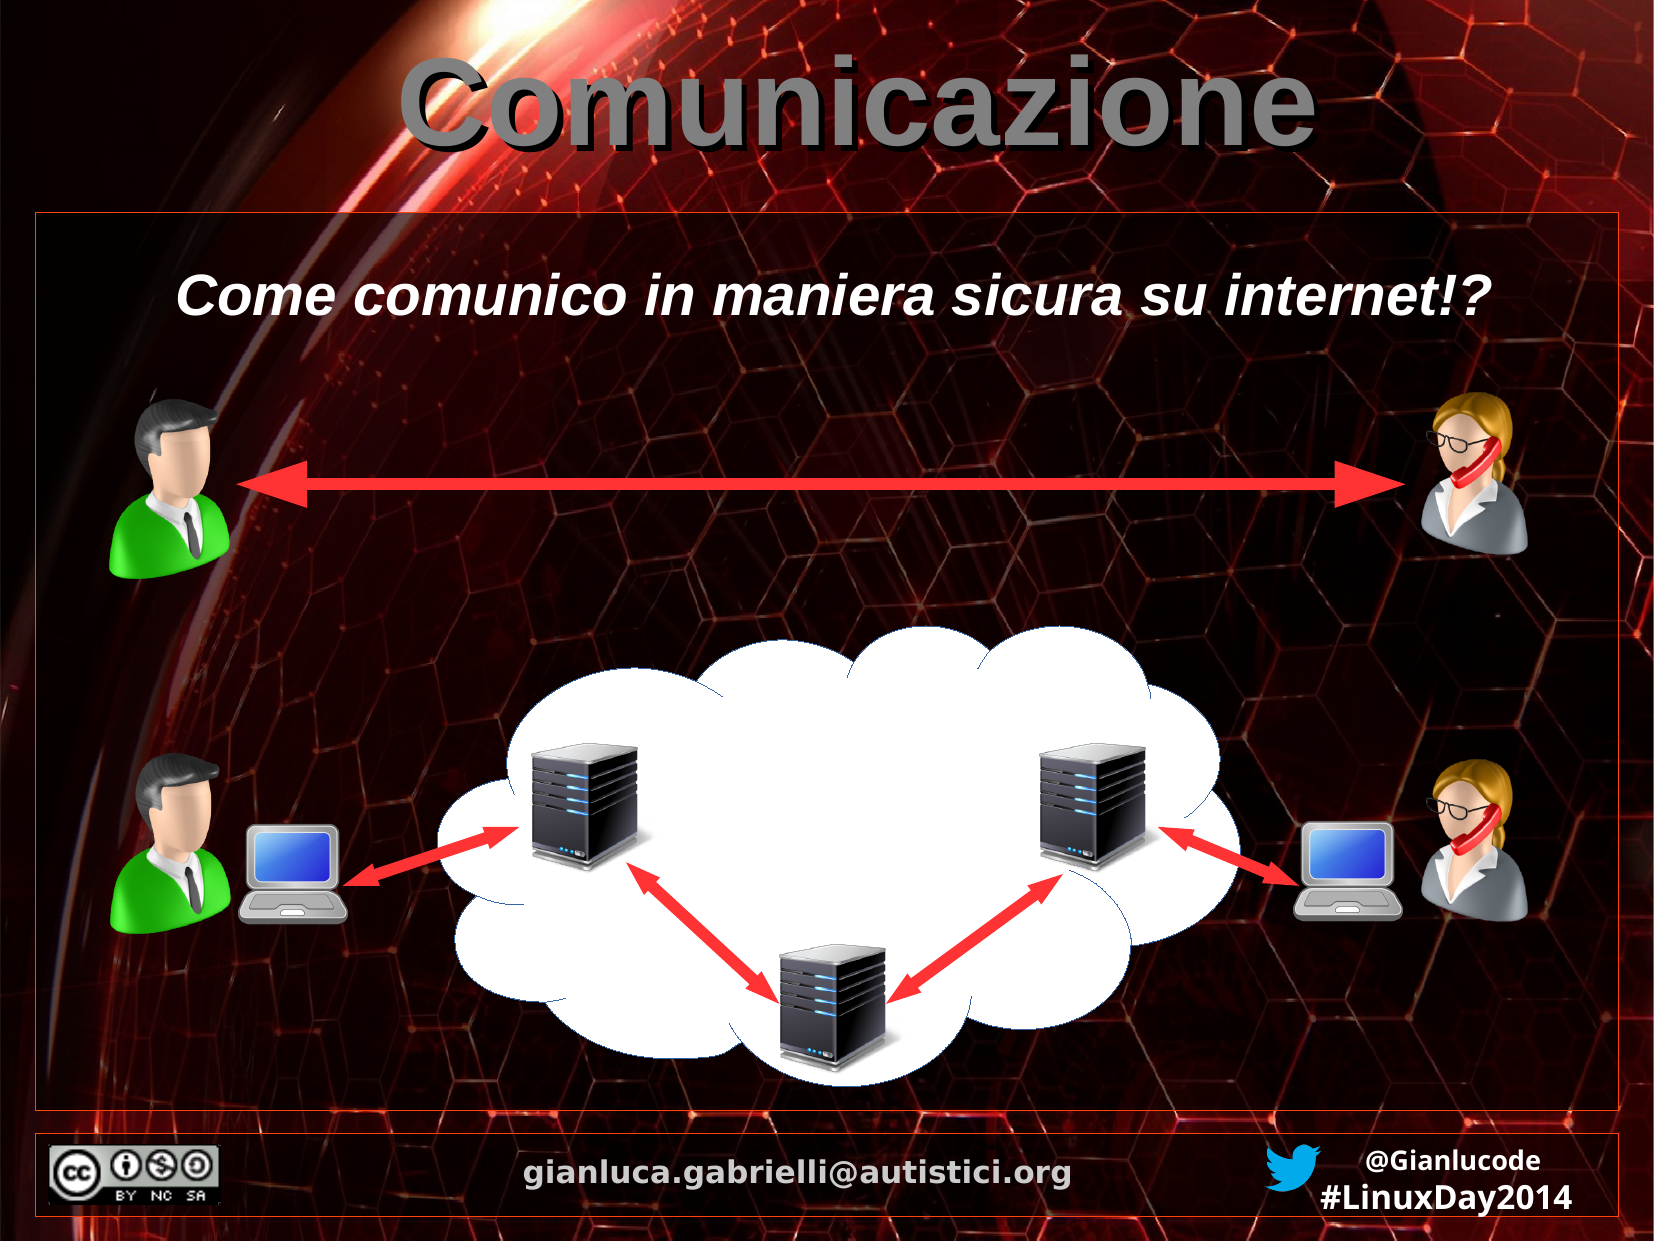

Comunicazione
Come comunico in maniera sicura su internet!?
ALICE
BOB
@Gianlucode
gianluca.gabrielli@autistici.org
#LinuxDay2014